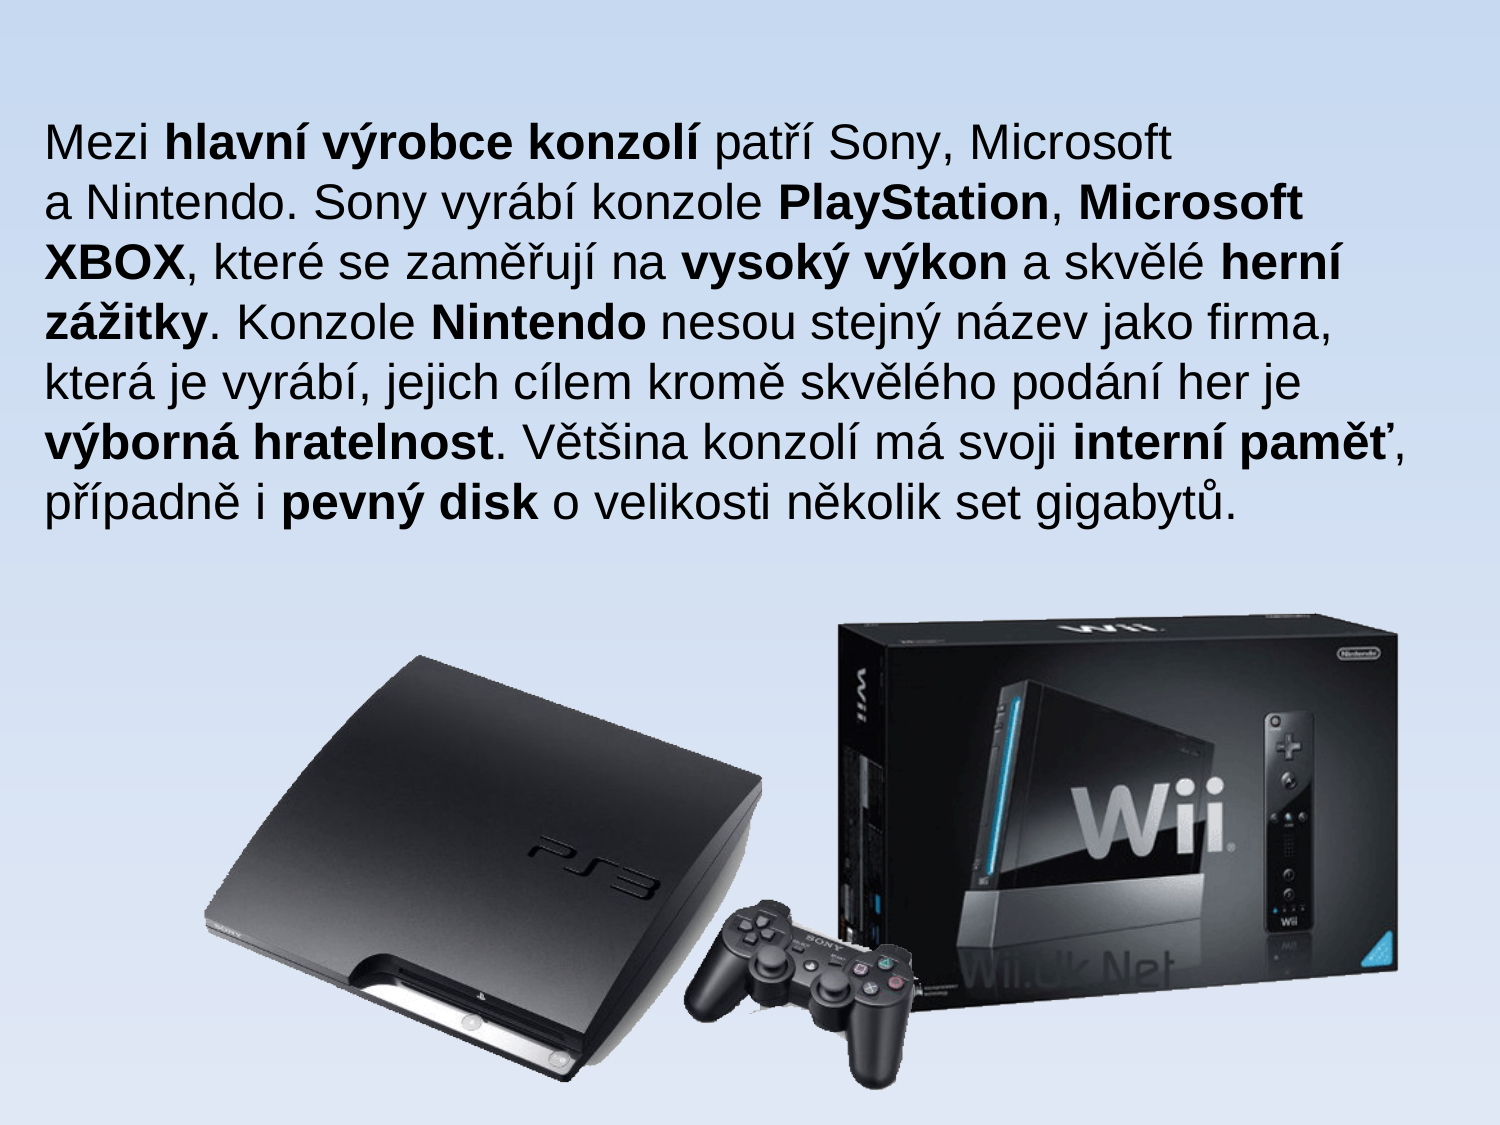

# Mezi hlavní výrobce konzolí patří Sony, Microsoft a Nintendo. Sony vyrábí konzole PlayStation, Microsoft XBOX, které se zaměřují na vysoký výkon a skvělé herní zážitky. Konzole Nintendo nesou stejný název jako firma, která je vyrábí, jejich cílem kromě skvělého podání her je výborná hratelnost. Většina konzolí má svoji interní paměť, případně i pevný disk o velikosti několik set gigabytů.